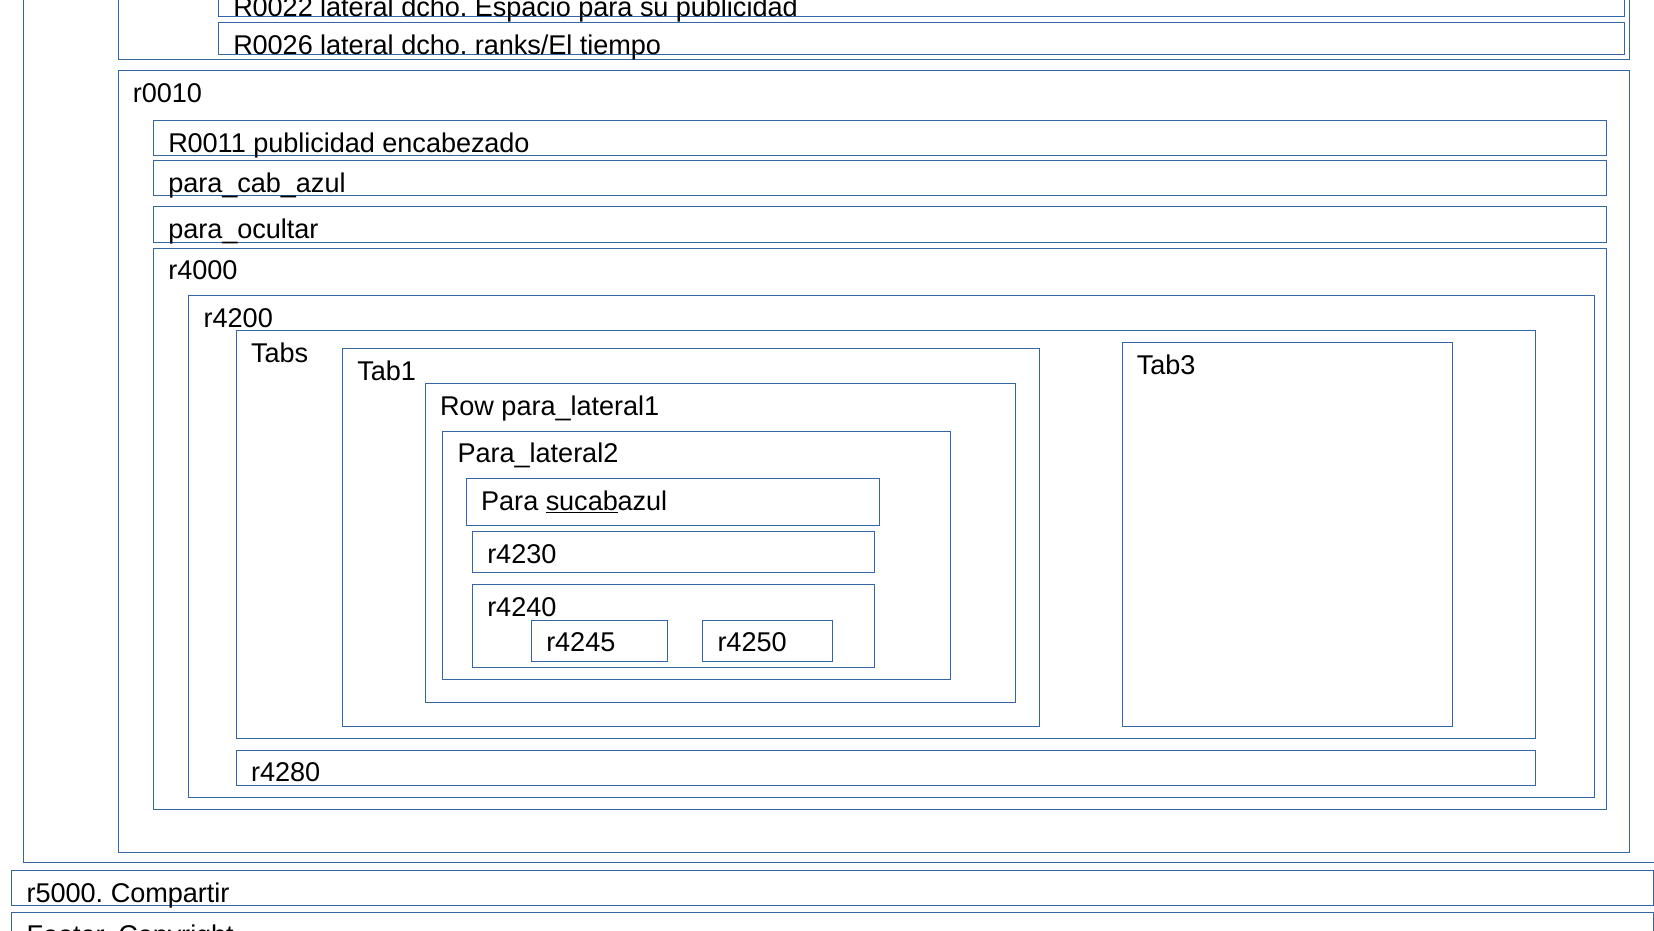

r0000
r0016
R0017
R0018 lateral izqdo. Espacio para su publicidad
r0020
R0021
R0022 lateral dcho. Espacio para su publicidad
R0026 lateral dcho. ranks/El tiempo
r0010
R0011 publicidad encabezado
para_cab_azul
para_ocultar
r4000
r4200
Tabs
Tab3
Tab1
Row para_lateral1
Para_lateral2
Para sucabazul
r4230
r4240
r4245
r4250
r4280
r5000. Compartir
Footer. Copyright